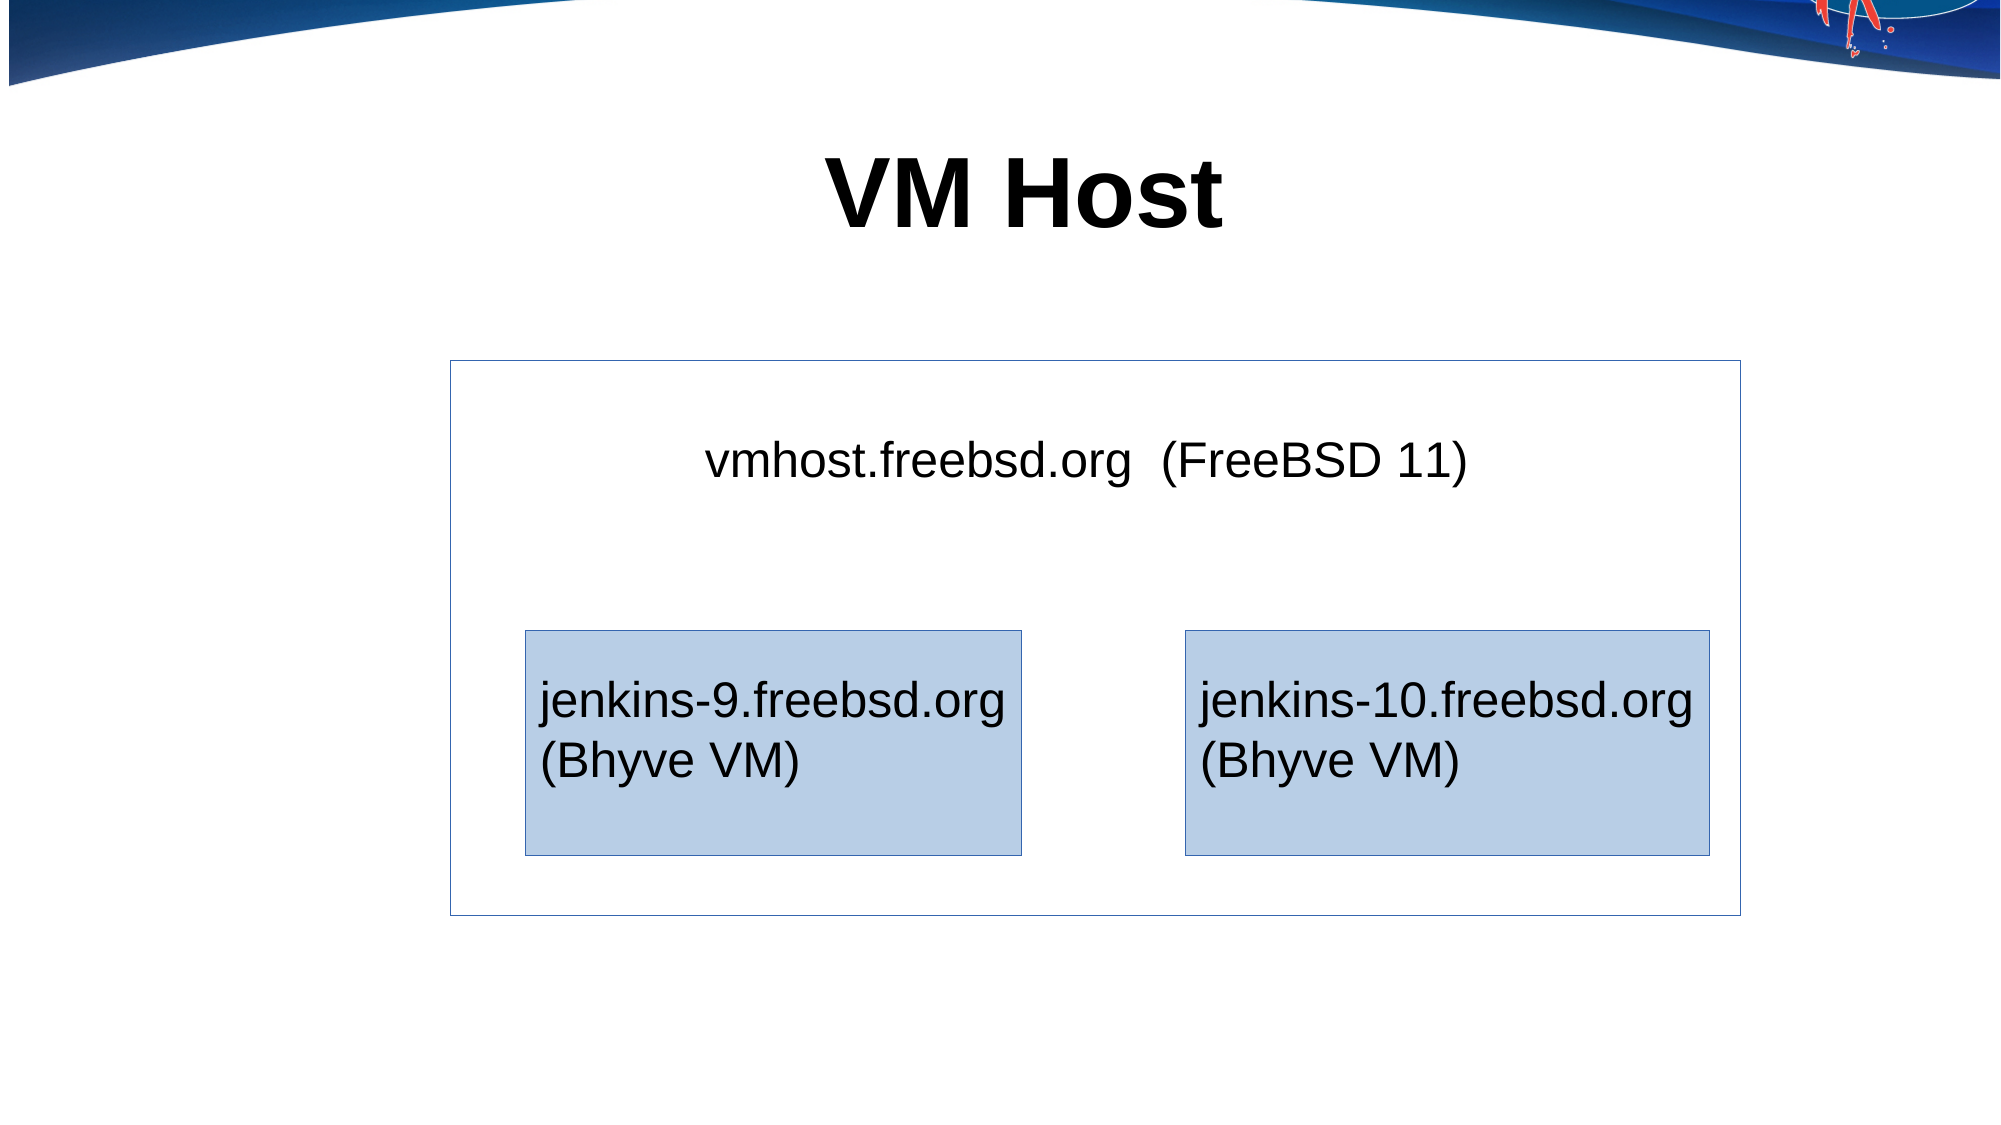

VM Host
vmhost.freebsd.org (FreeBSD 11)
jenkins-9.freebsd.org
(Bhyve VM)
jenkins-10.freebsd.org
(Bhyve VM)